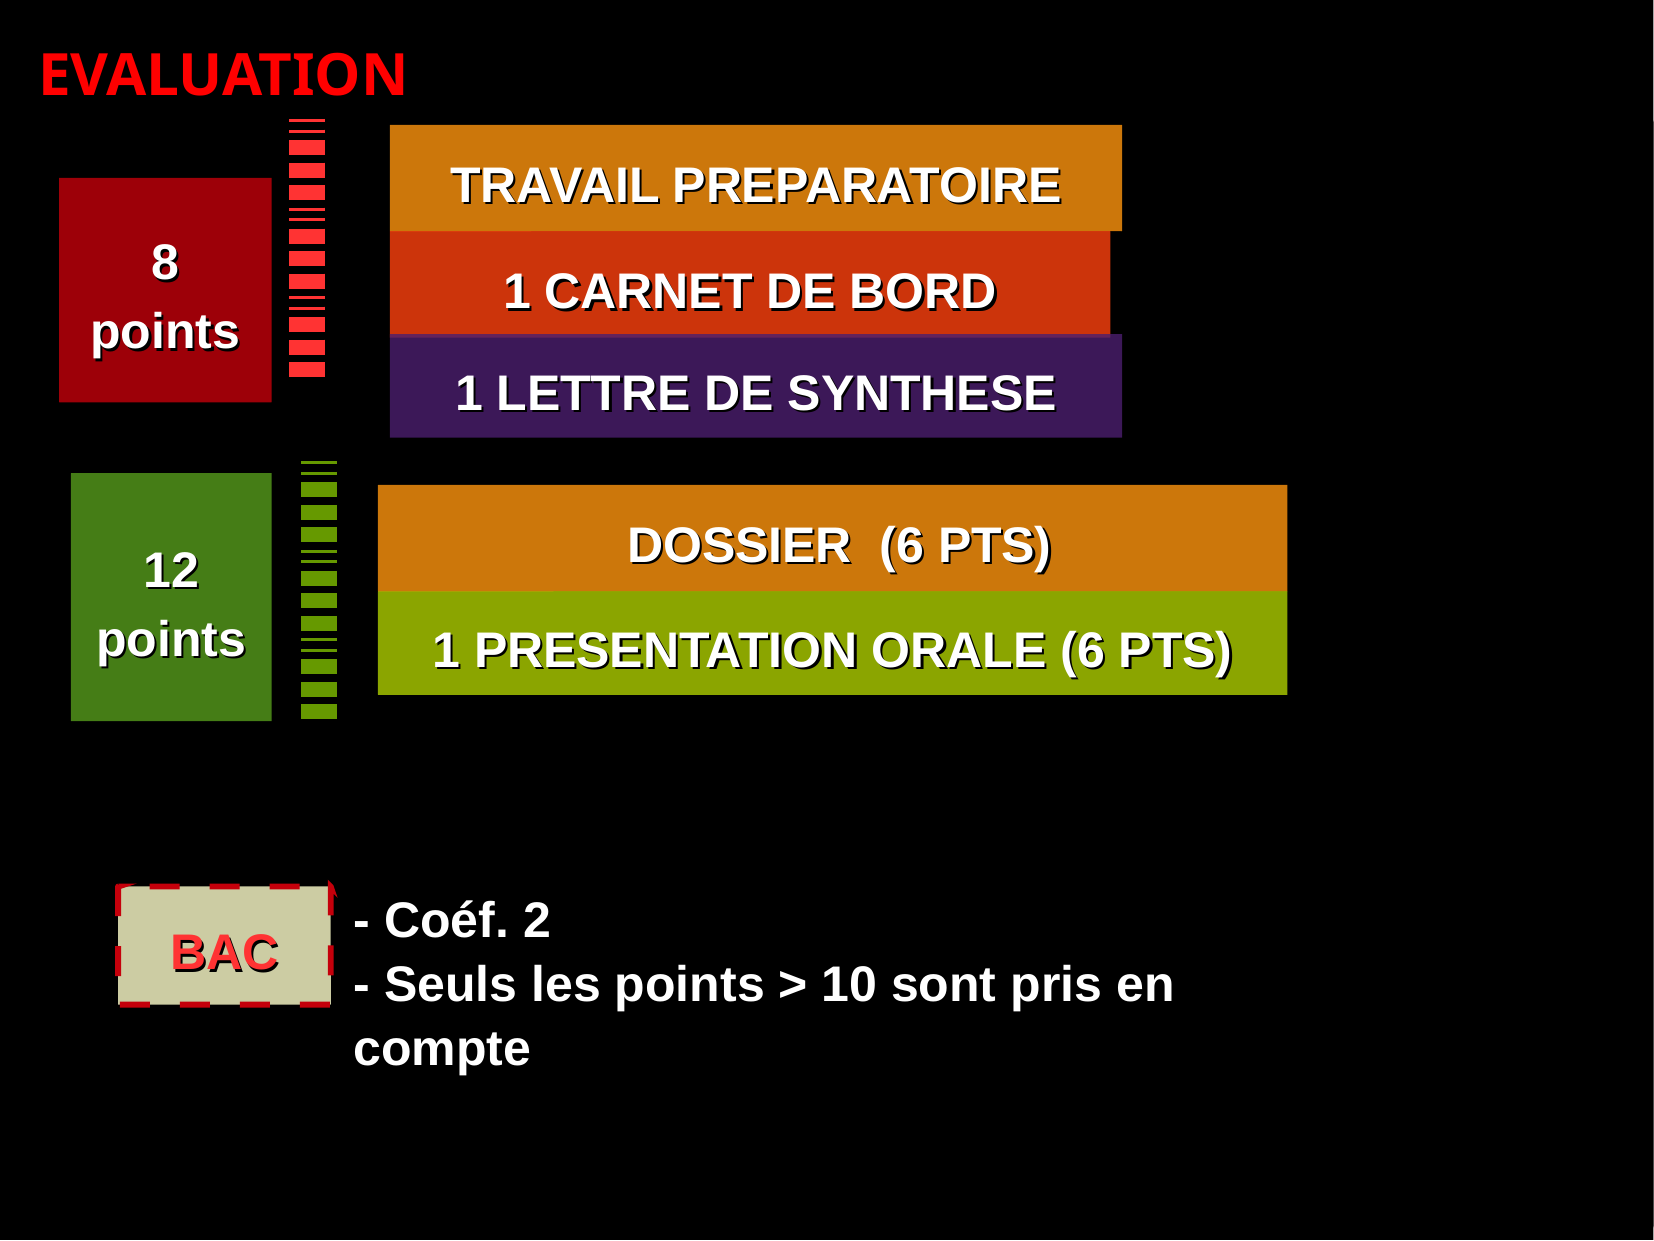

Arrêté 12-6-2015
PREPARATION DU DOSSIER
EVALUATION
TRAVAIL PREPARATOIRE
8 points
1 CARNET DE BORD
1 LETTRE DE SYNTHESE
12 points
 DOSSIER (6 PTS)
1 PRESENTATION ORALE (6 PTS)
- Coéf. 2
- Seuls les points > 10 sont pris en compte
BAC